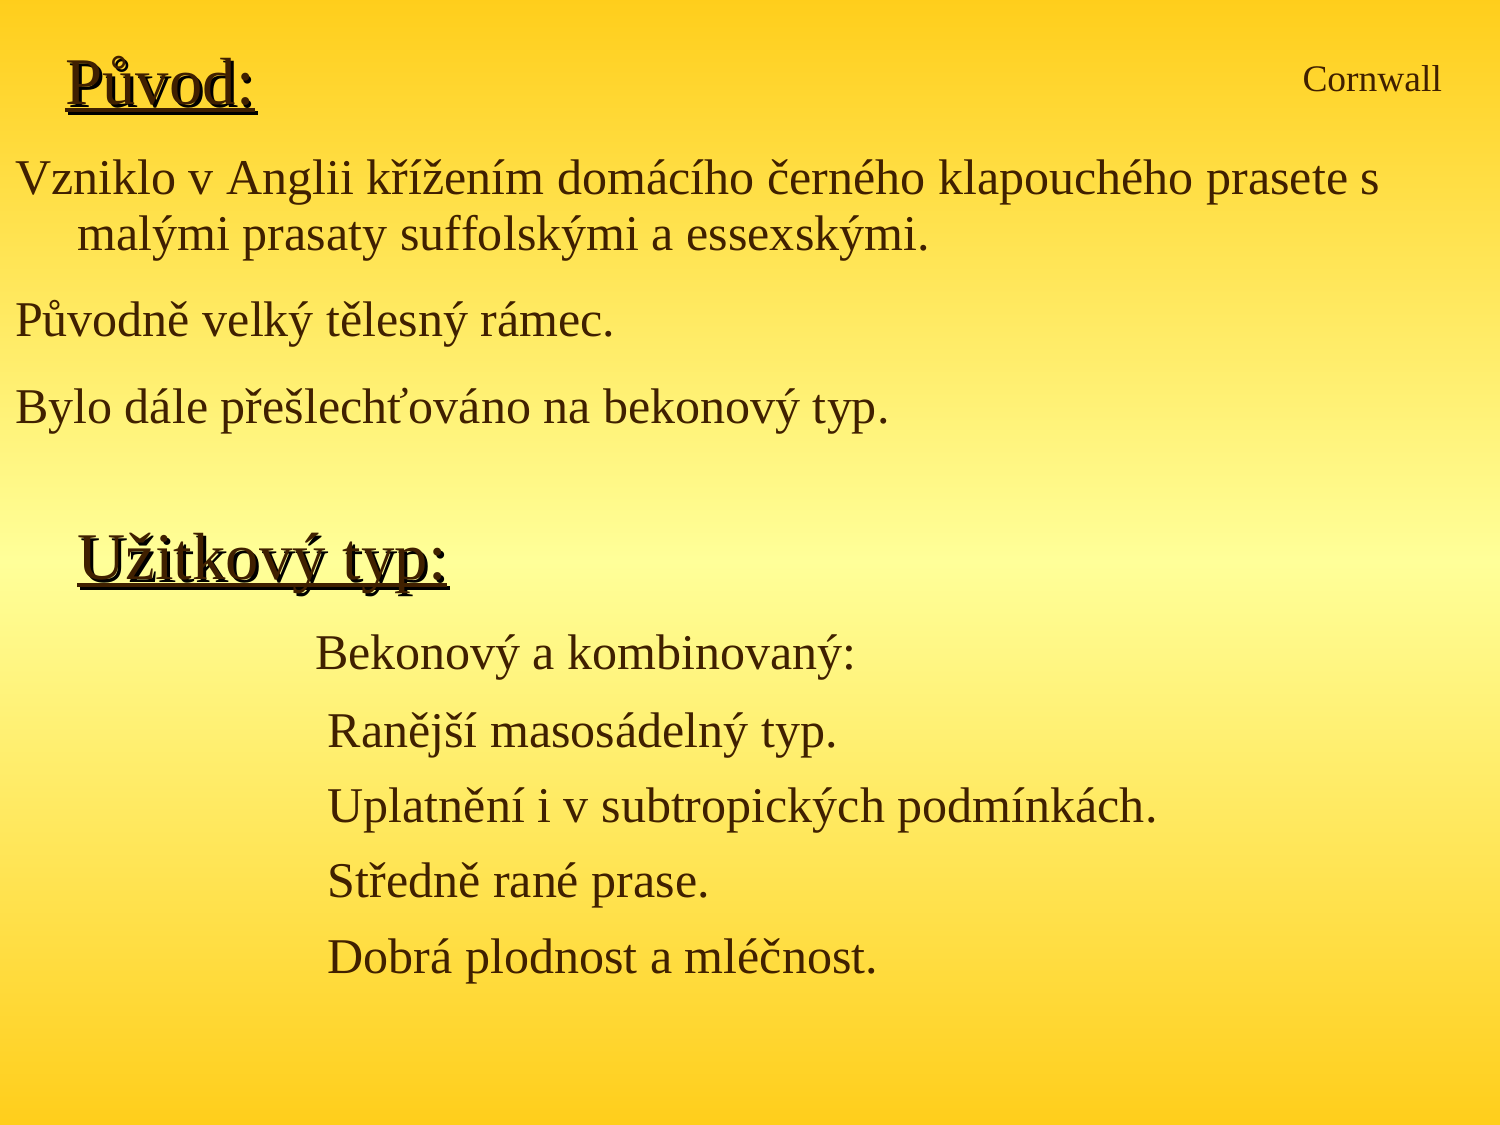

Původ:
Vzniklo v Anglii křížením domácího černého klapouchého prasete s malými prasaty suffolskými a essexskými.
Původně velký tělesný rámec.
Bylo dále přešlechťováno na bekonový typ.
Cornwall
Užitkový typ:
			Bekonový a kombinovaný:
 Ranější masosádelný typ.
 Uplatnění i v subtropických podmínkách.
 Středně rané prase.
 Dobrá plodnost a mléčnost.